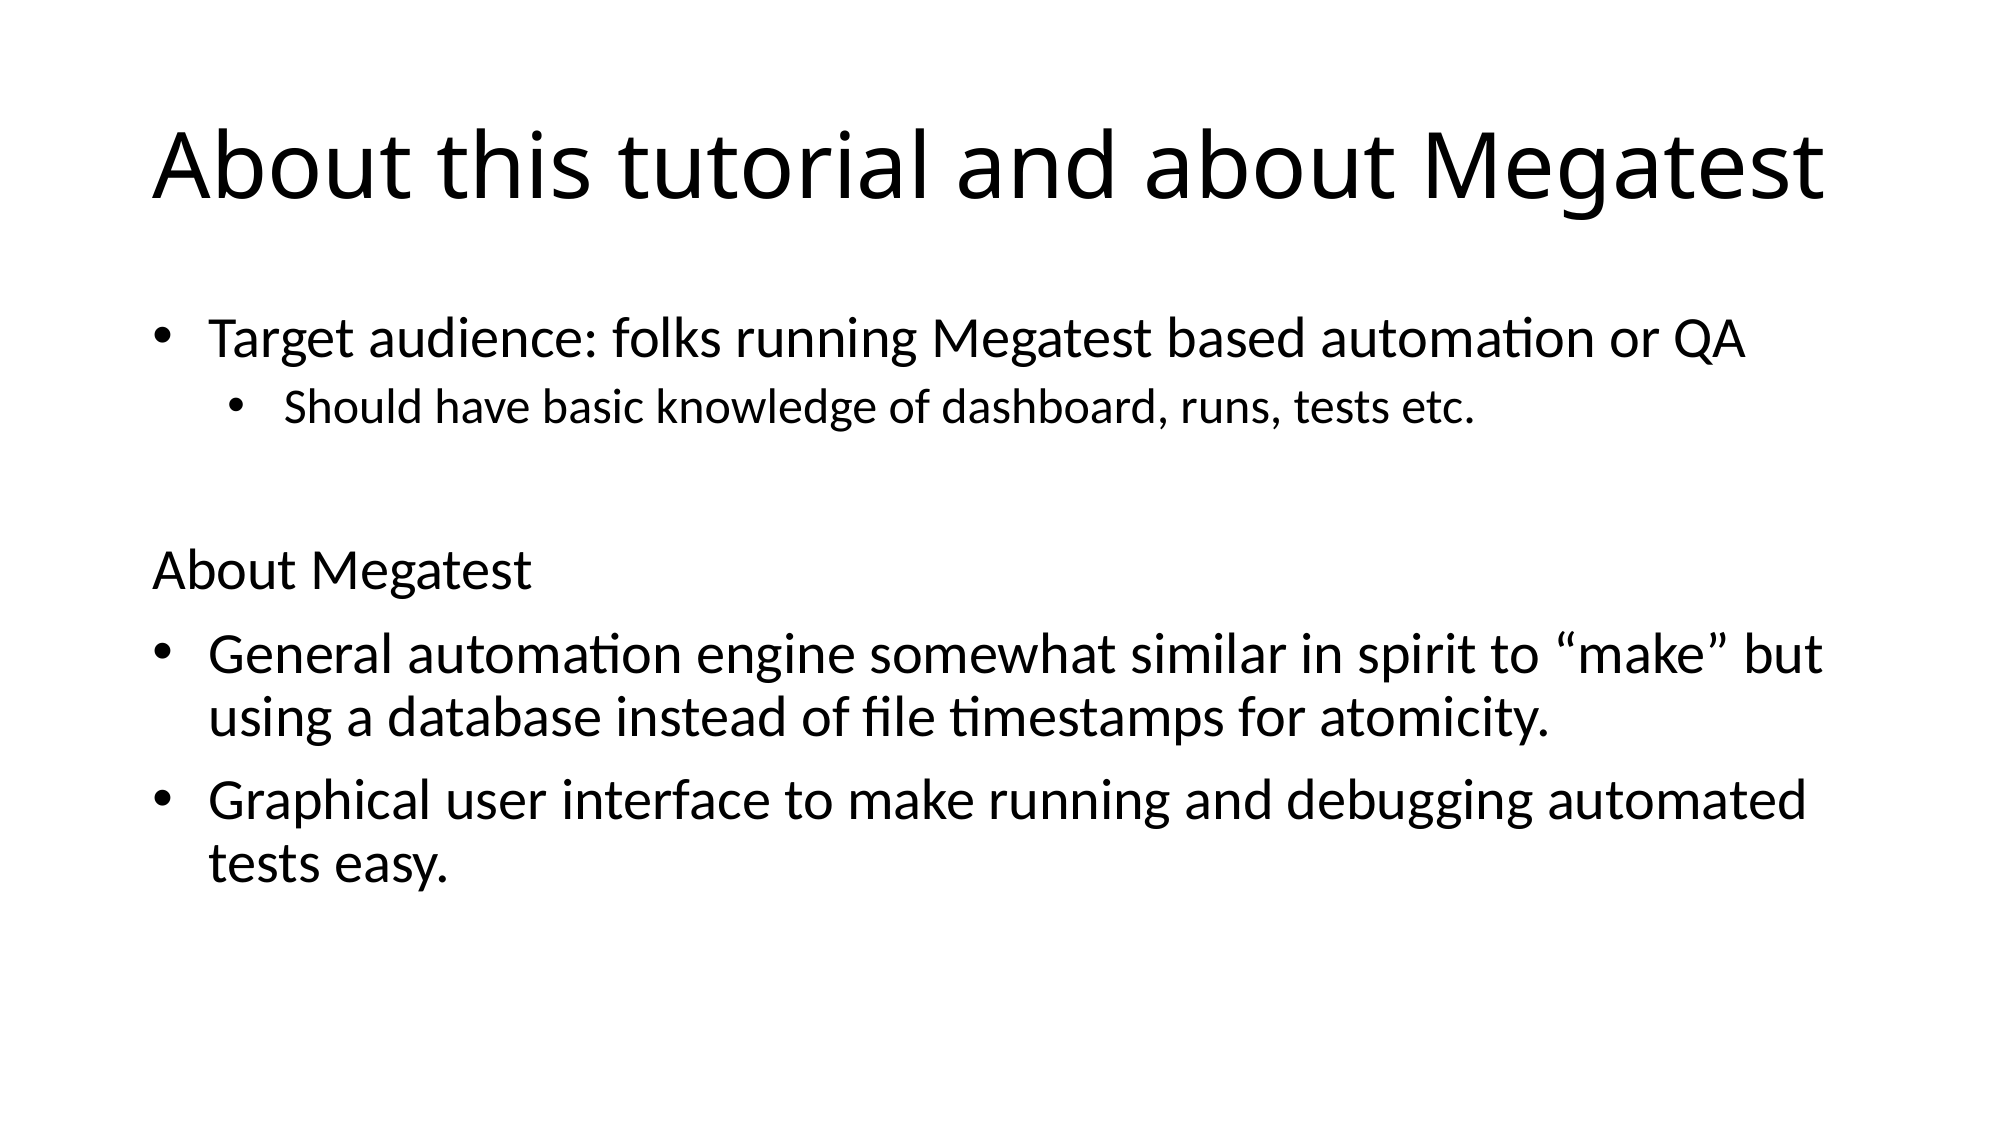

# About this tutorial and about Megatest
Target audience: folks running Megatest based automation or QA
Should have basic knowledge of dashboard, runs, tests etc.
About Megatest
General automation engine somewhat similar in spirit to “make” but using a database instead of file timestamps for atomicity.
Graphical user interface to make running and debugging automated tests easy.